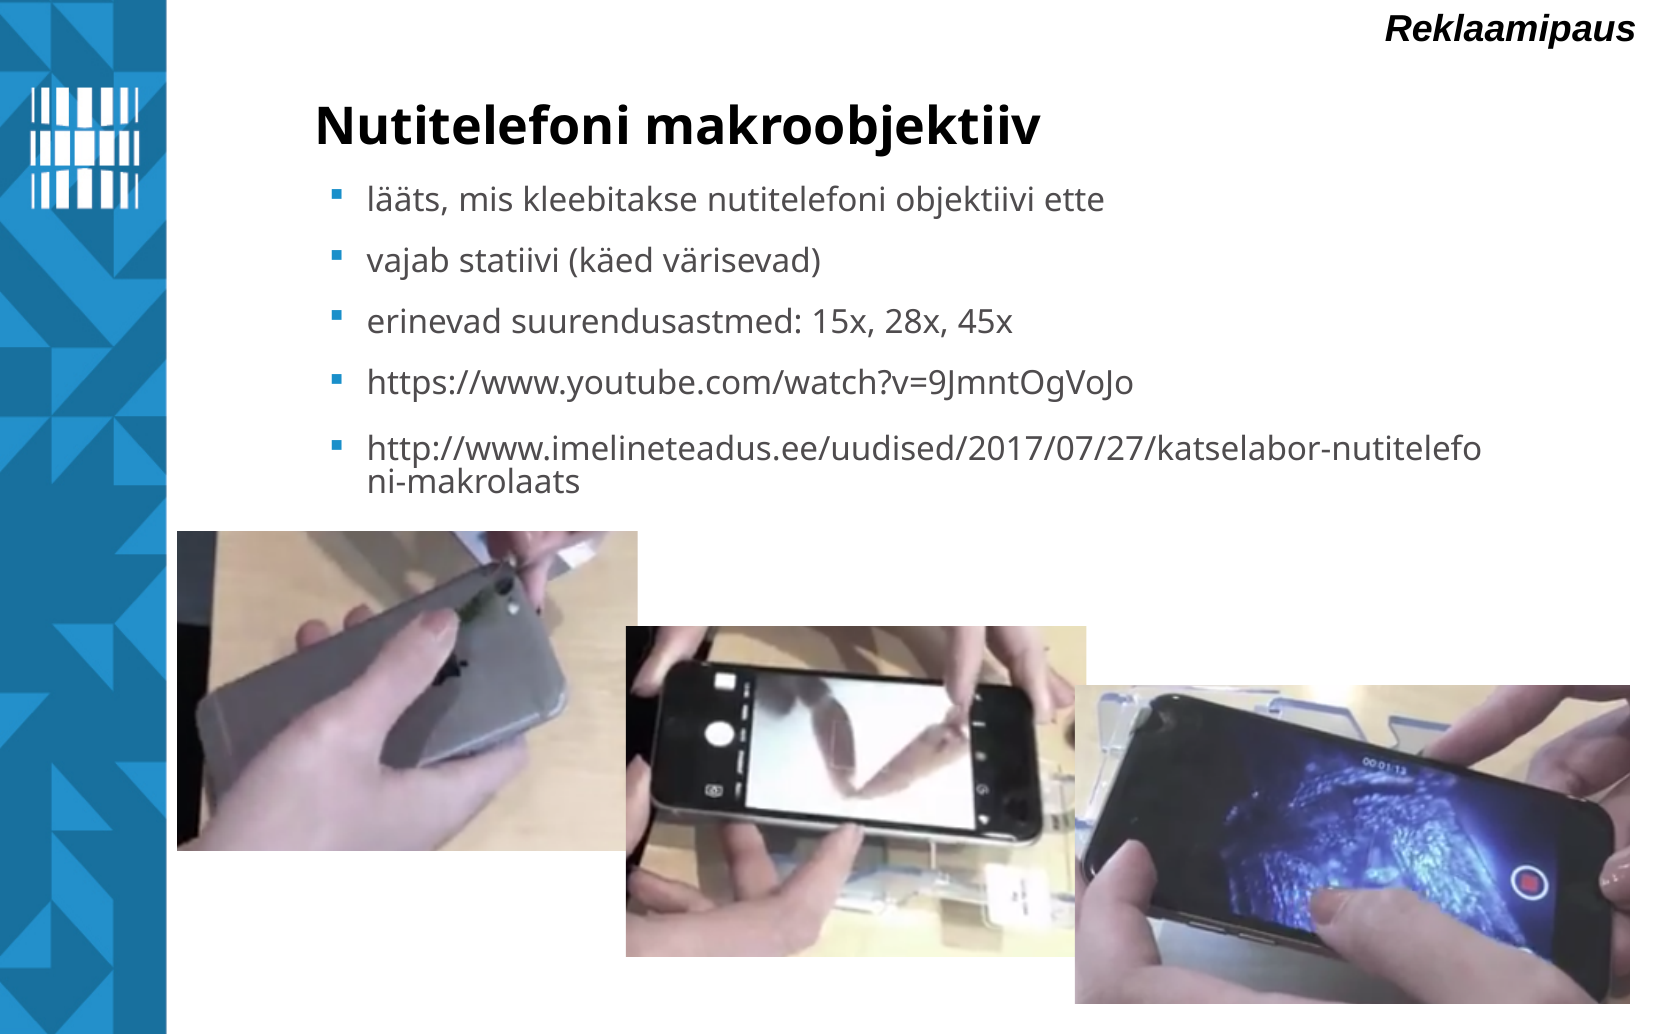

# Nutitelefoni makroobjektiiv
lääts, mis kleebitakse nutitelefoni objektiivi ette
vajab statiivi (käed värisevad)
erinevad suurendusastmed: 15x, 28x, 45x
https://www.youtube.com/watch?v=9JmntOgVoJo
http://www.imelineteadus.ee/uudised/2017/07/27/katselabor-nutitelefoni-makrolaats